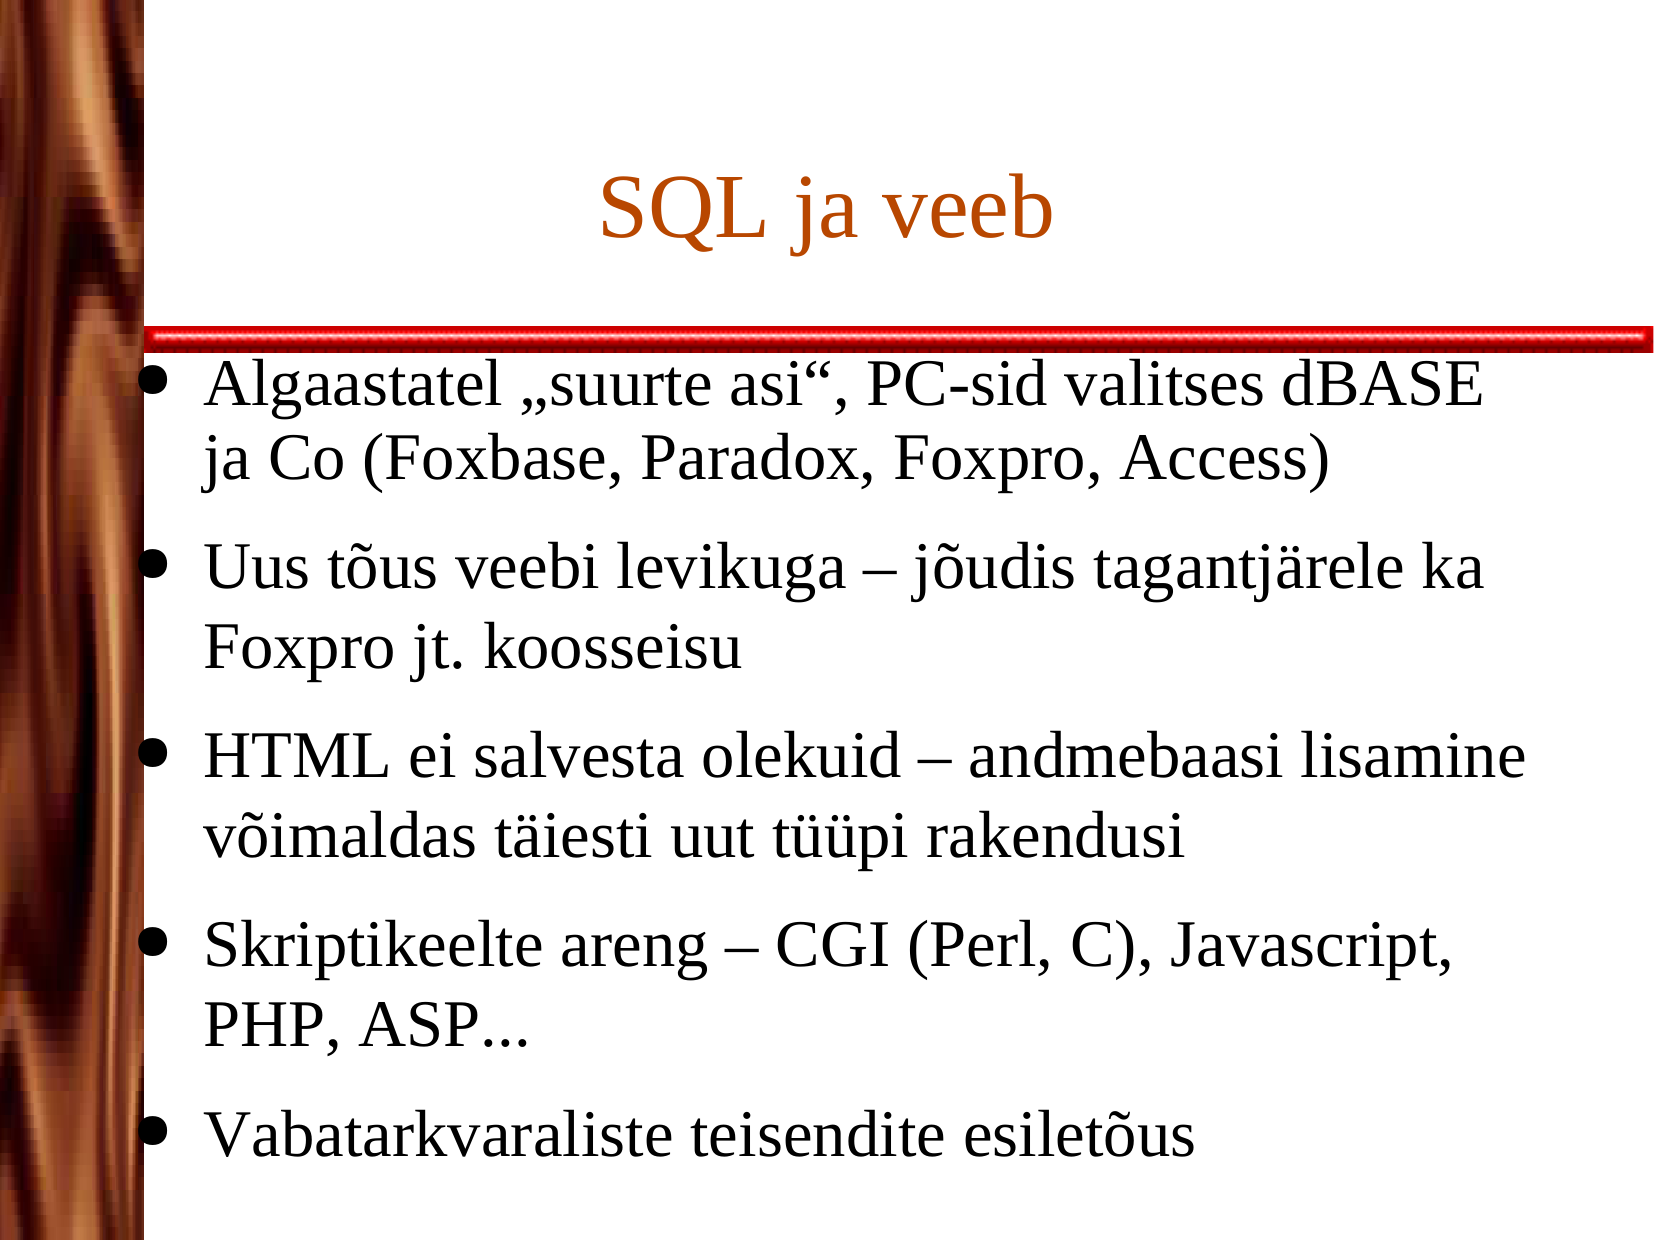

# SQL ja veeb
Algaastatel „suurte asi“, PC-sid valitses dBASE ja Co (Foxbase, Paradox, Foxpro, Access)
Uus tõus veebi levikuga – jõudis tagantjärele ka Foxpro jt. koosseisu
HTML ei salvesta olekuid – andmebaasi lisamine võimaldas täiesti uut tüüpi rakendusi
Skriptikeelte areng – CGI (Perl, C), Javascript, PHP, ASP...
Vabatarkvaraliste teisendite esiletõus